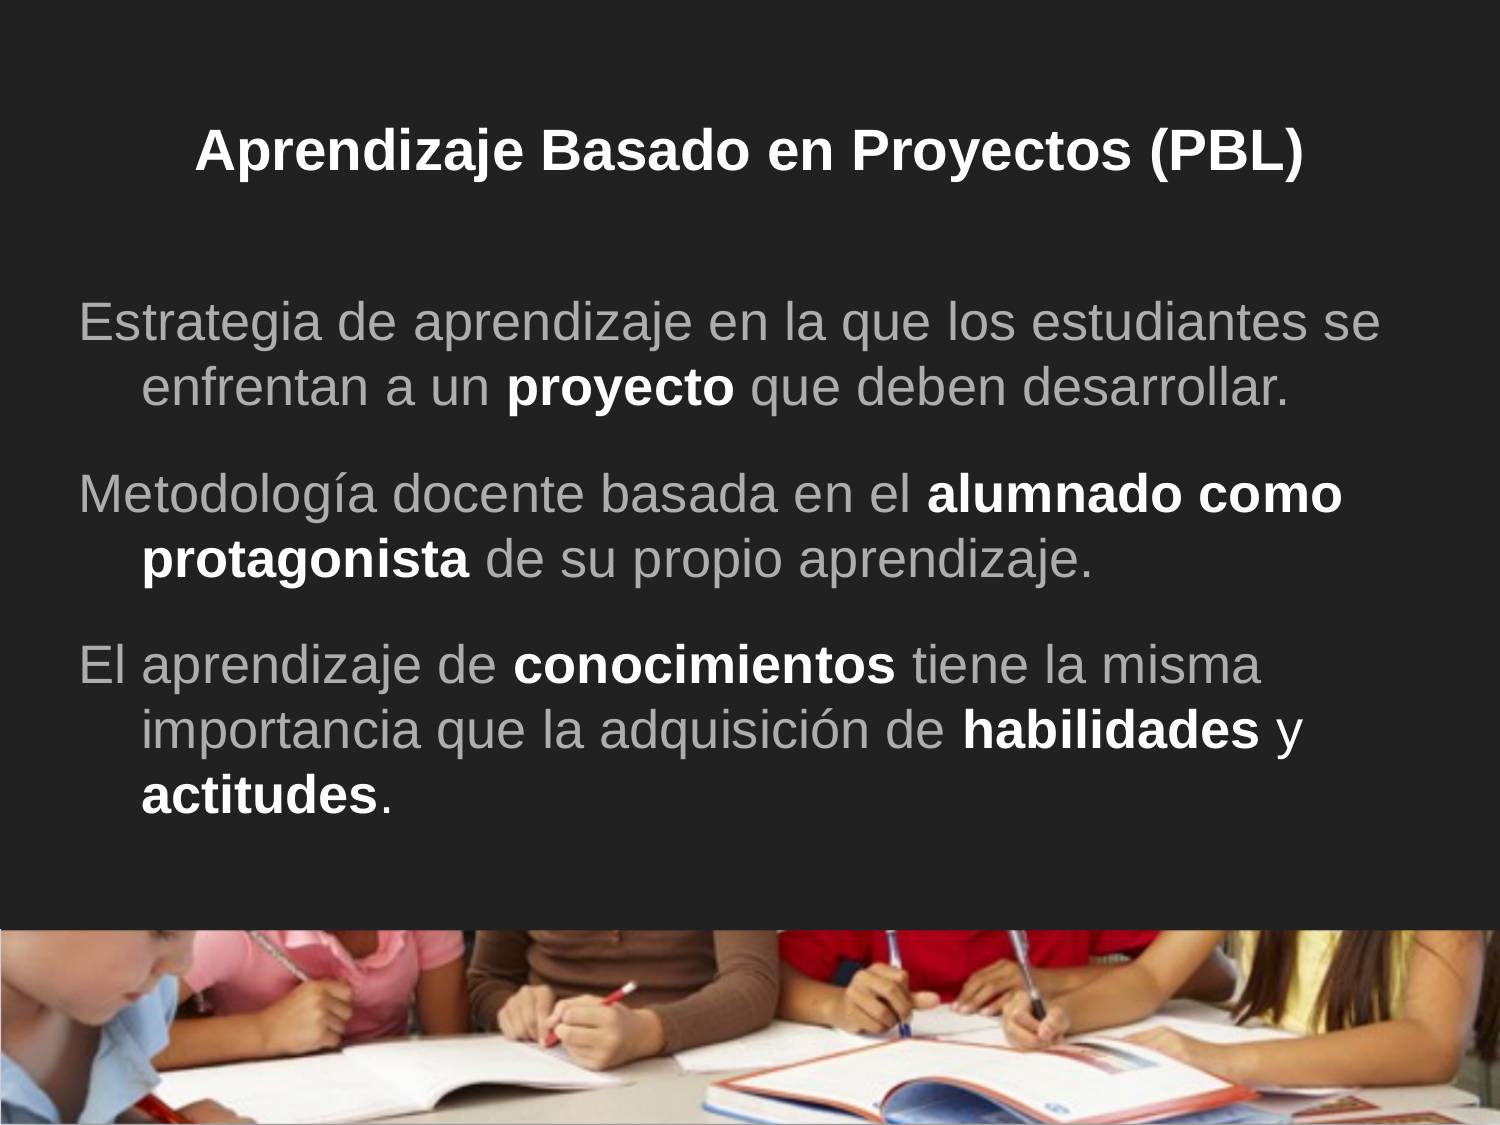

# Aprendizaje Basado en Proyectos (PBL)
Estrategia de aprendizaje en la que los estudiantes se enfrentan a un proyecto que deben desarrollar.
Metodología docente basada en el alumnado como protagonista de su propio aprendizaje.
El aprendizaje de conocimientos tiene la misma importancia que la adquisición de habilidades y actitudes.